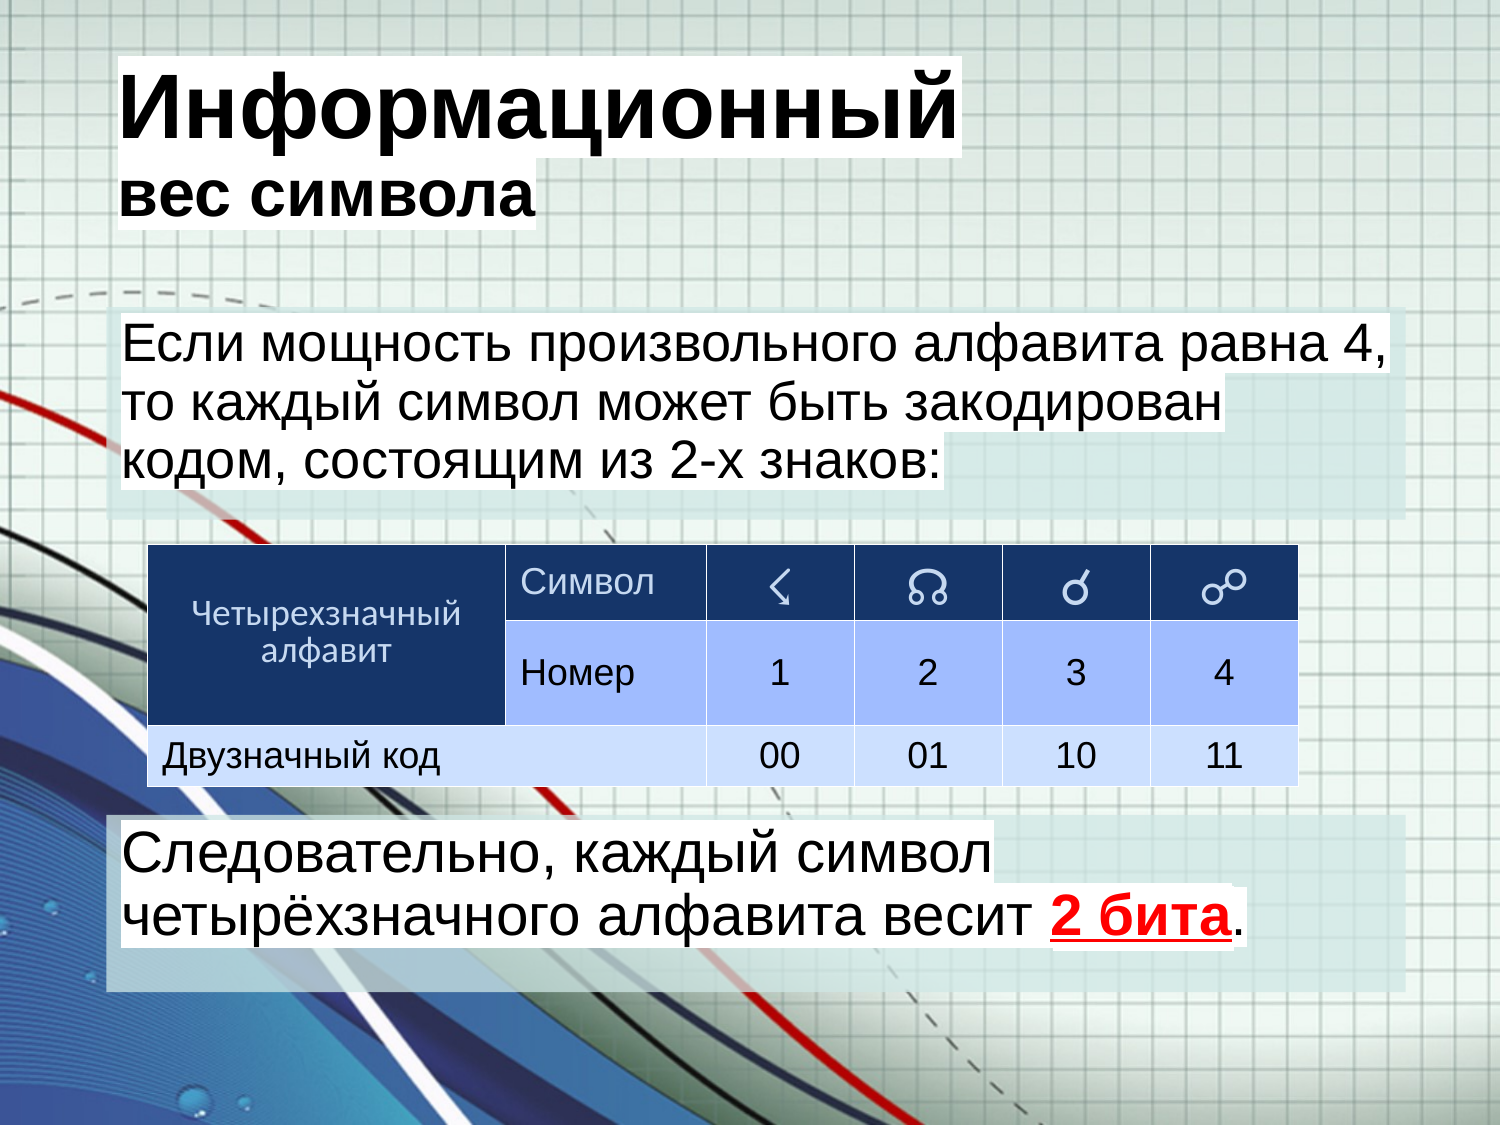

# Информационный вес символа
Если мощность произвольного алфавита равна 4, то каждый символ может быть закодирован кодом, состоящим из 2-х знаков:
| Четырехзначный алфавит | Символ | ☇ | ☊ | ☌ | ☍ |
| --- | --- | --- | --- | --- | --- |
| | Номер | 1 | 2 | 3 | 4 |
| Двузначный код | | 00 | 01 | 10 | 11 |
Следовательно, каждый символ четырёхзначного алфавита весит 2 бита.